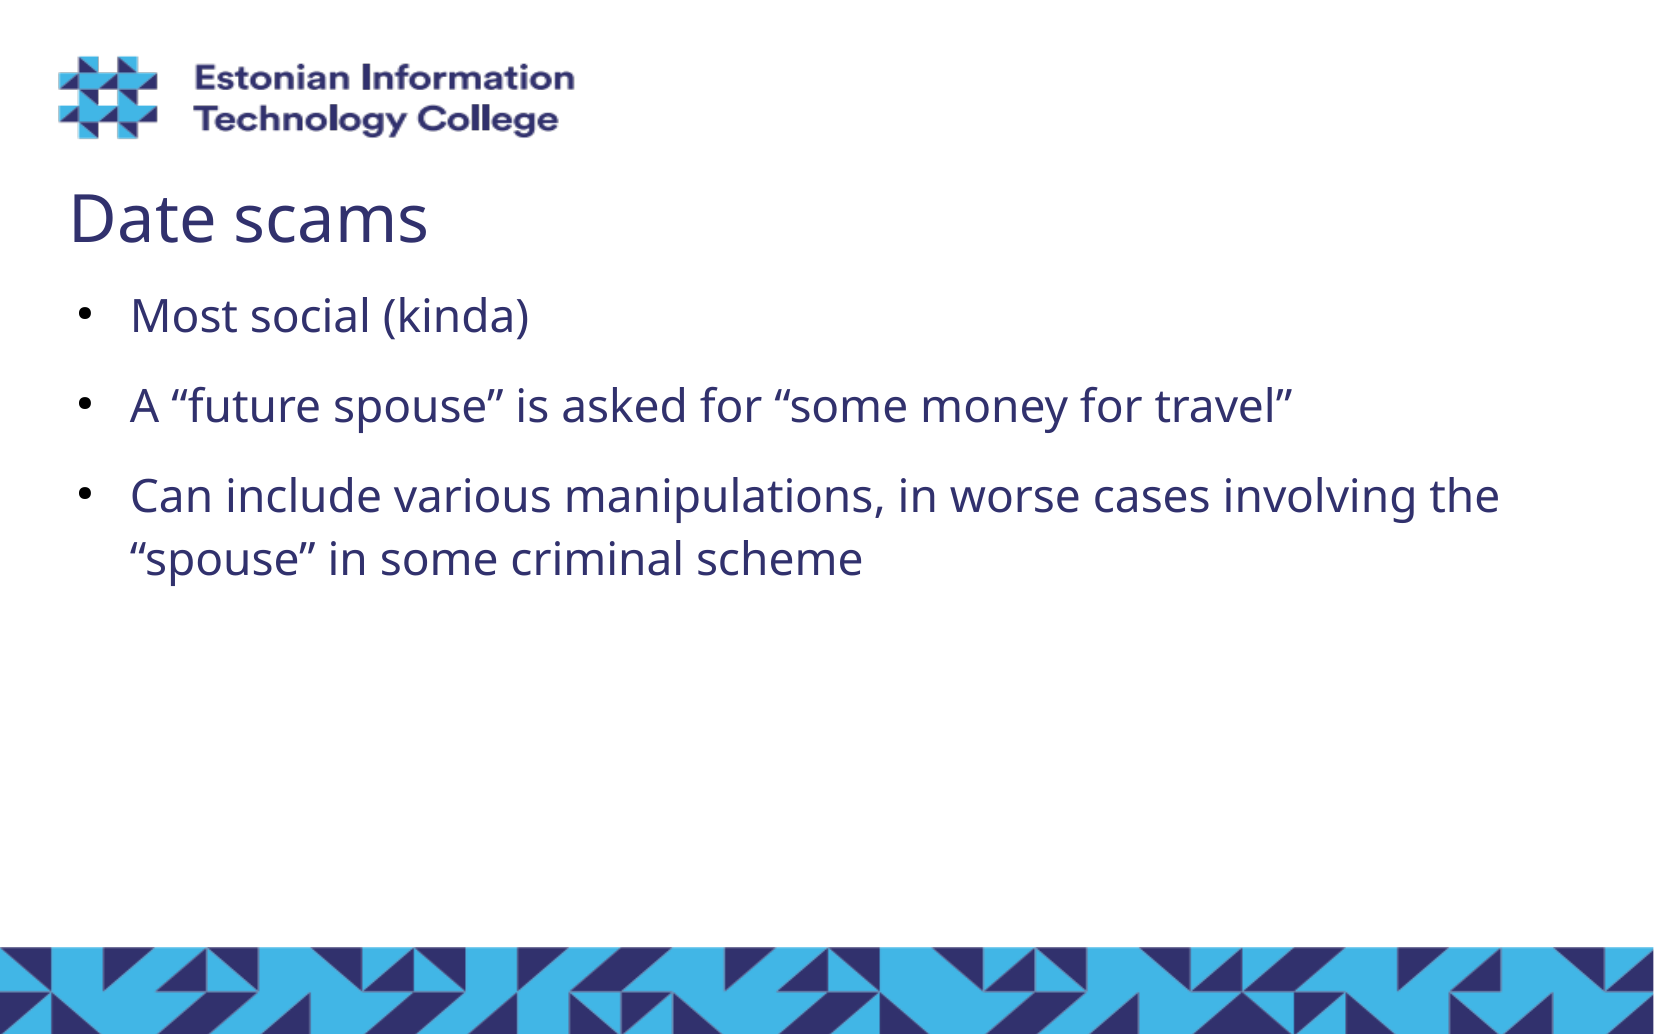

# Date scams
Most social (kinda)
A “future spouse” is asked for “some money for travel”
Can include various manipulations, in worse cases involving the “spouse” in some criminal scheme